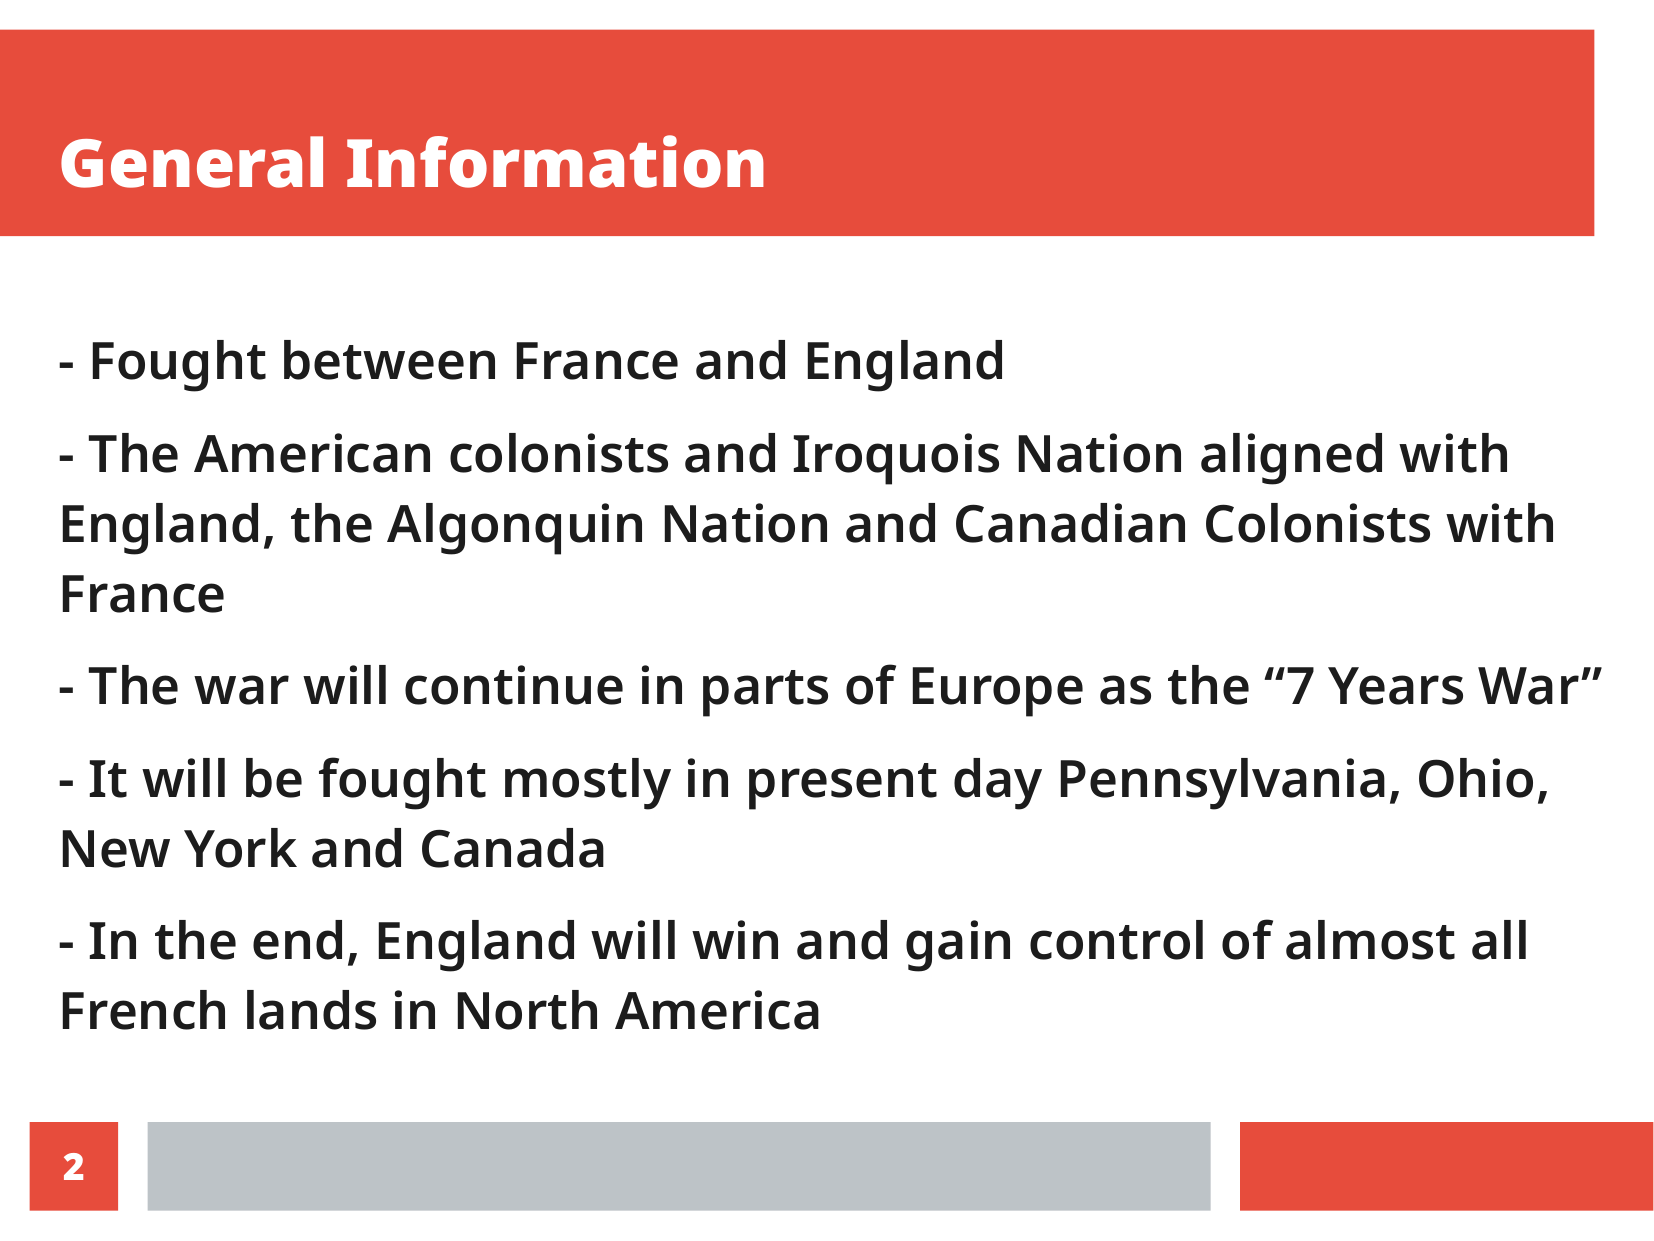

# General Information
- Fought between France and England
- The American colonists and Iroquois Nation aligned with England, the Algonquin Nation and Canadian Colonists with France
- The war will continue in parts of Europe as the “7 Years War”
- It will be fought mostly in present day Pennsylvania, Ohio, New York and Canada
- In the end, England will win and gain control of almost all French lands in North America
2